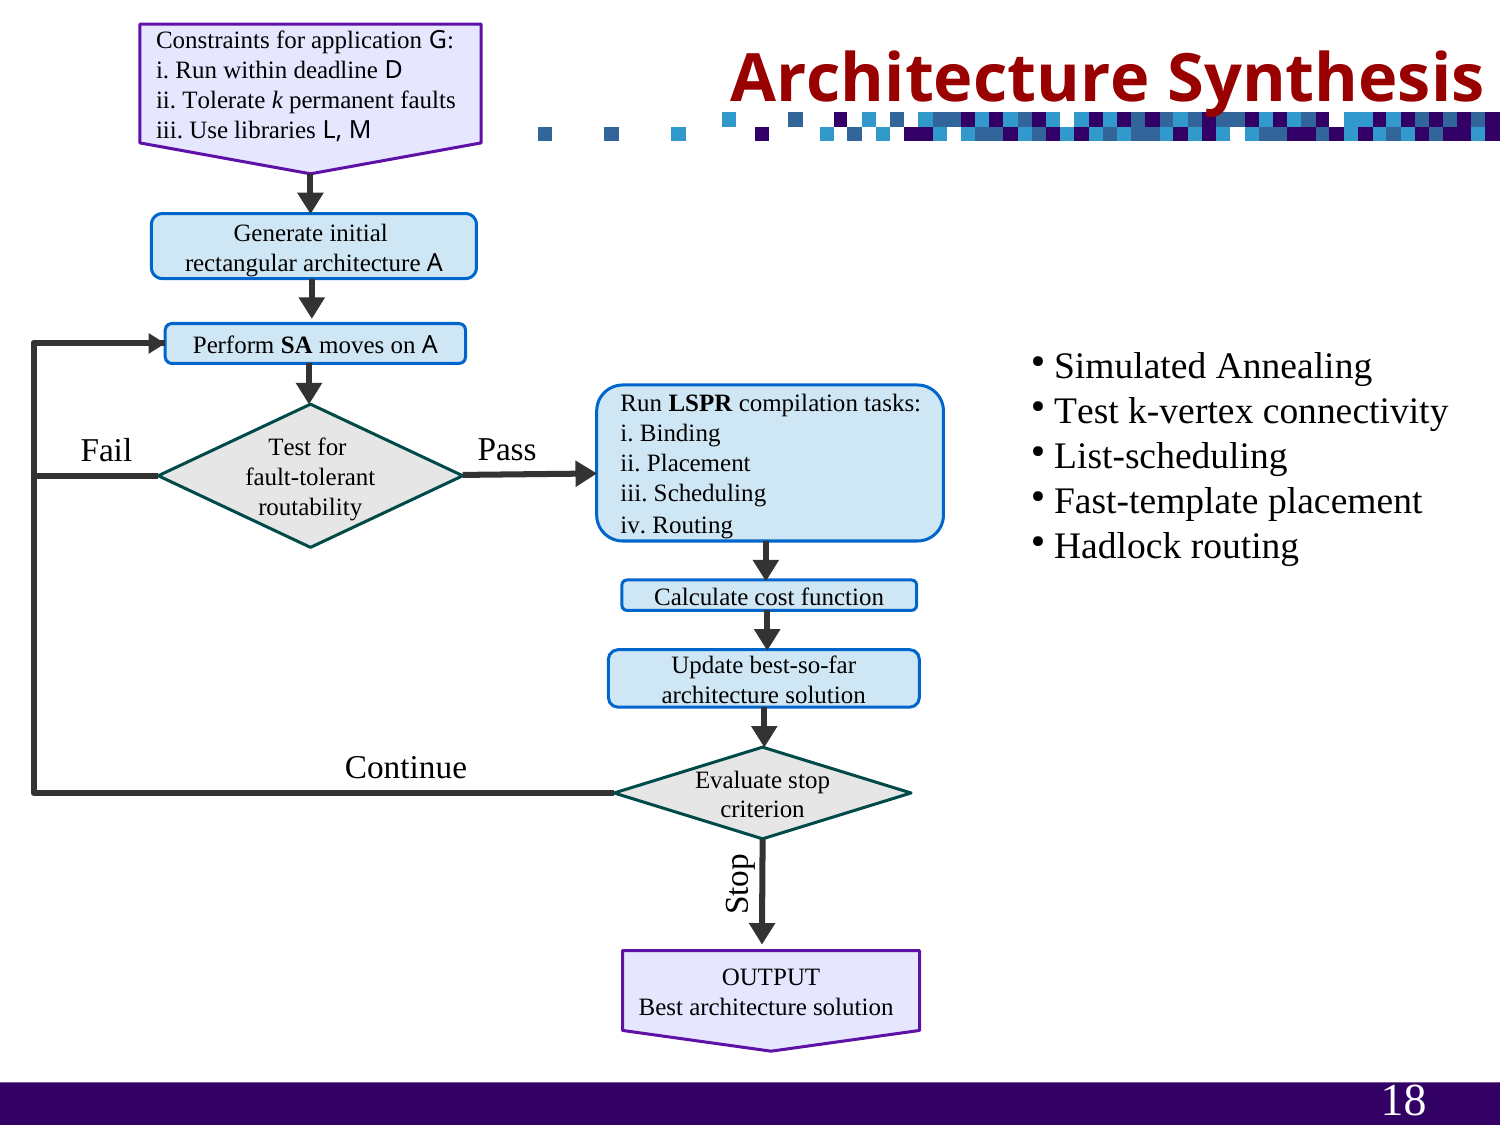

# Architecture Synthesis
Constraints for application G:
i. Run within deadline D
ii. Tolerate k permanent faults
iii. Use libraries L, M
Generate initial
rectangular architecture A
Perform SA moves on A
Run LSPR compilation tasks:
i. Binding
ii. Placement
iii. Scheduling
iv. Routing
Test for
fault-tolerant
routability
Pass
Fail
Calculate cost function
Update best-so-far
architecture solution
Continue
Evaluate stop
criterion
Stop
OUTPUT
Best architecture solution
 Simulated Annealing
 Test k-vertex connectivity
 List-scheduling
 Fast-template placement
 Hadlock routing